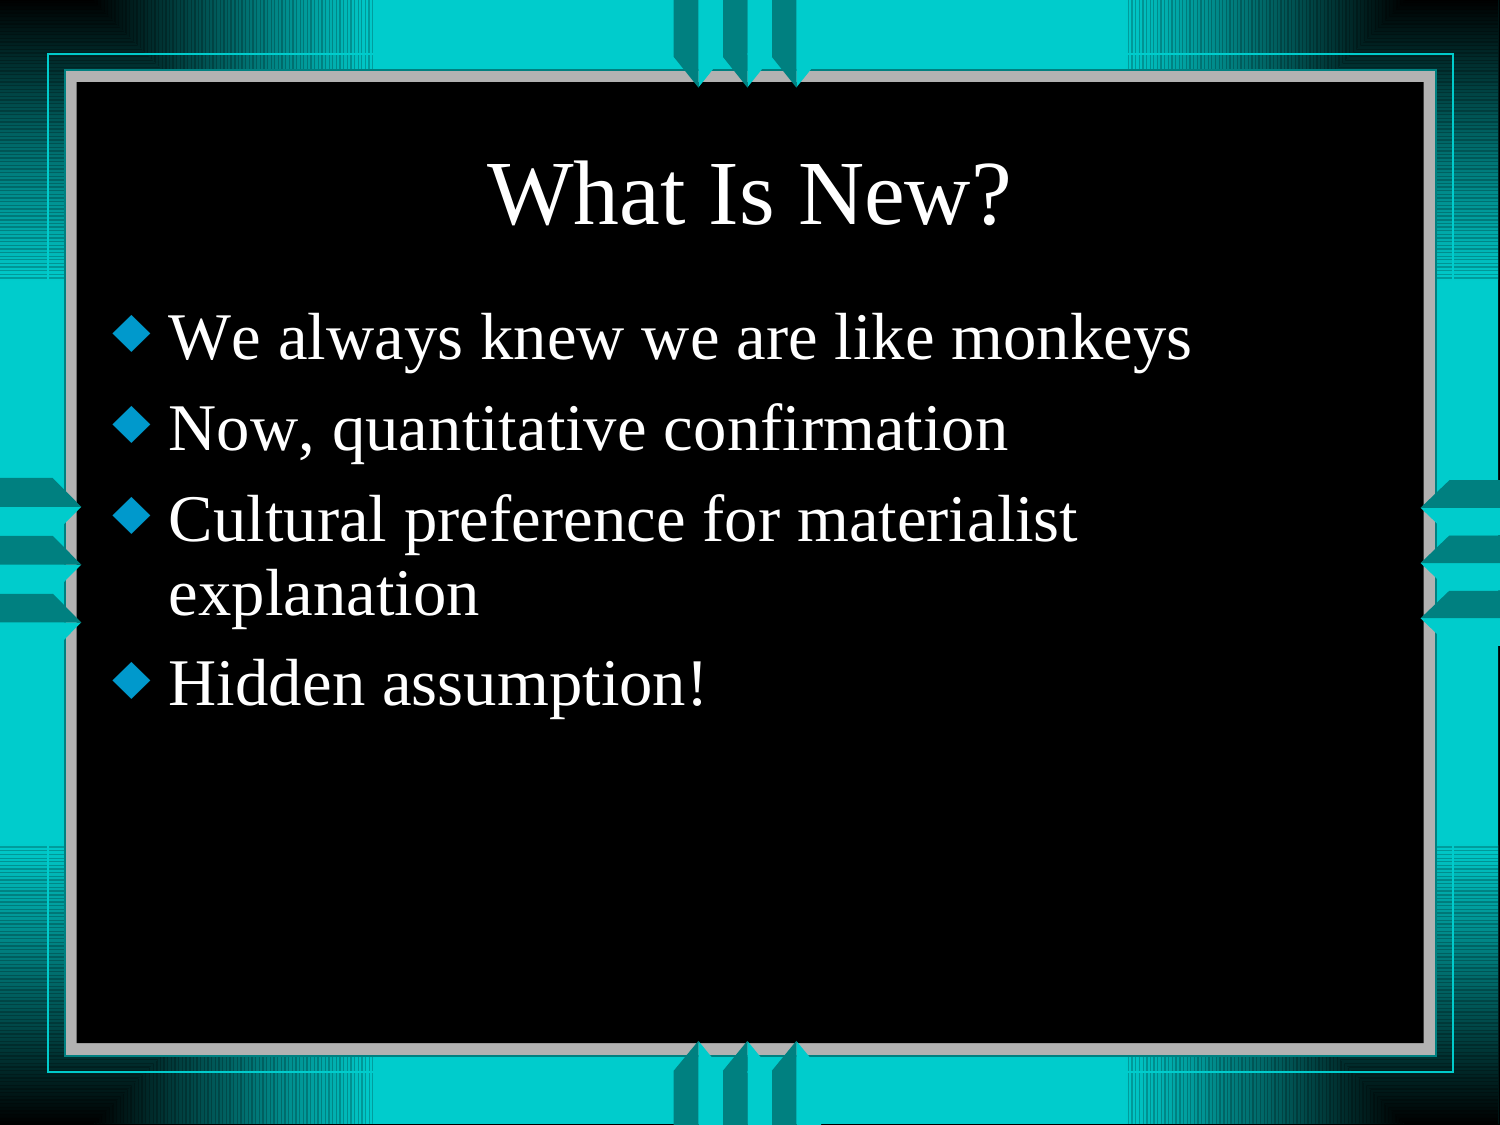

# What Is New?
We always knew we are like monkeys
Now, quantitative confirmation
Cultural preference for materialist explanation
Hidden assumption!